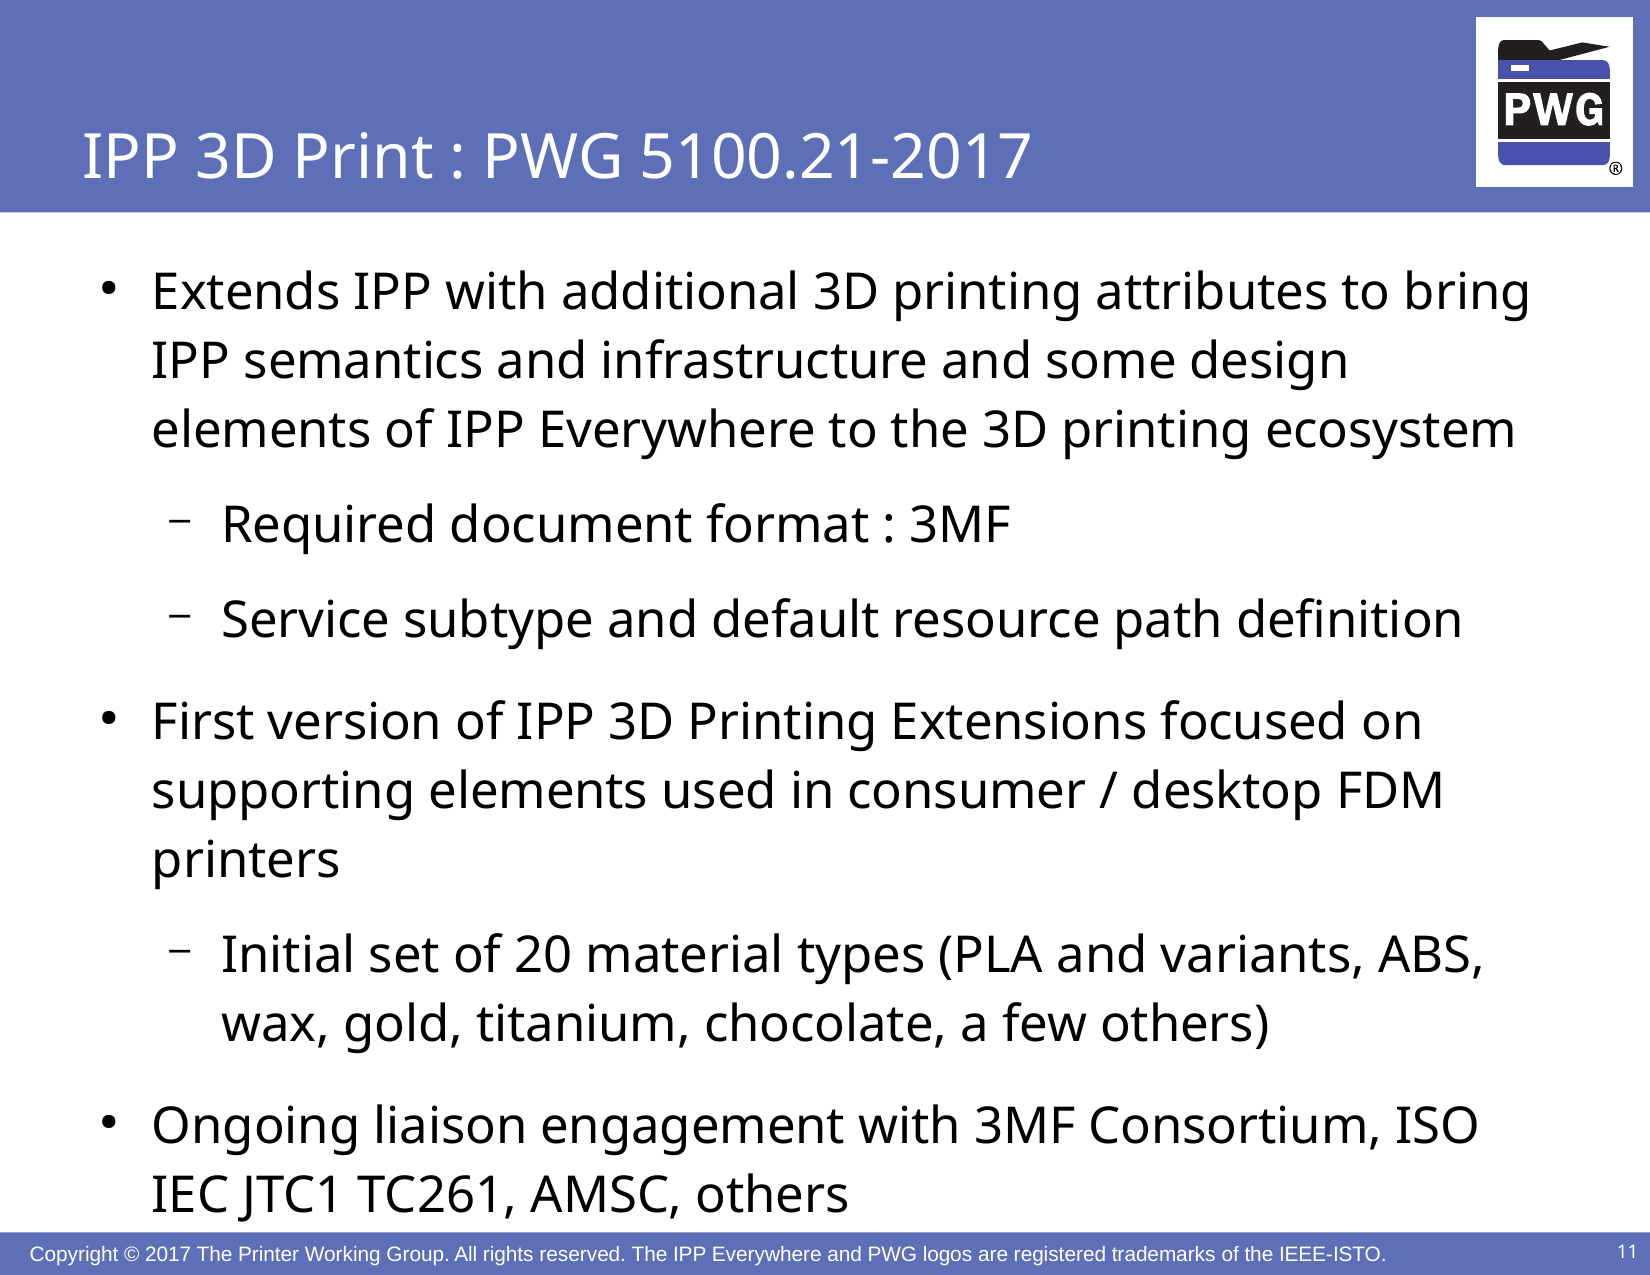

# IPP 3D Print : PWG 5100.21-2017
Extends IPP with additional 3D printing attributes to bring IPP semantics and infrastructure and some design elements of IPP Everywhere to the 3D printing ecosystem
Required document format : 3MF
Service subtype and default resource path definition
First version of IPP 3D Printing Extensions focused on supporting elements used in consumer / desktop FDM printers
Initial set of 20 material types (PLA and variants, ABS, wax, gold, titanium, chocolate, a few others)
Ongoing liaison engagement with 3MF Consortium, ISO IEC JTC1 TC261, AMSC, others